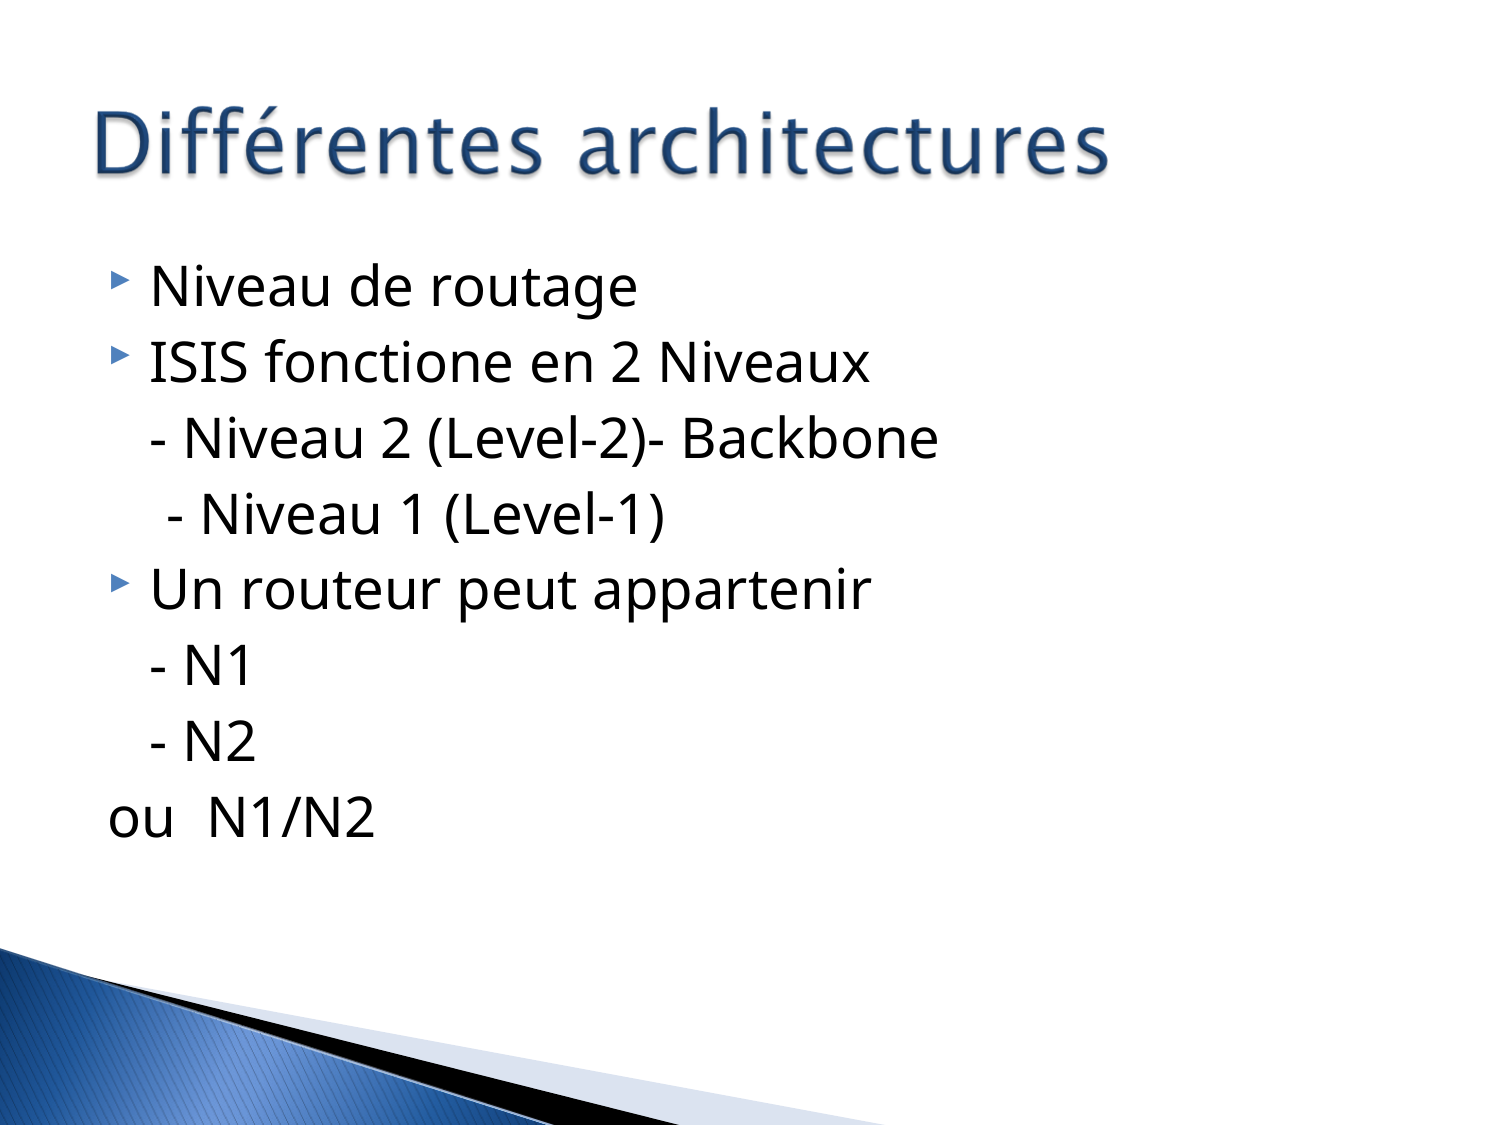

# Niveau de routage
ISIS fonctione en 2 Niveaux
 	- Niveau 2 (Level-2)- Backbone
 - Niveau 1 (Level-1)
Un routeur peut appartenir
	- N1
	- N2
ou N1/N2